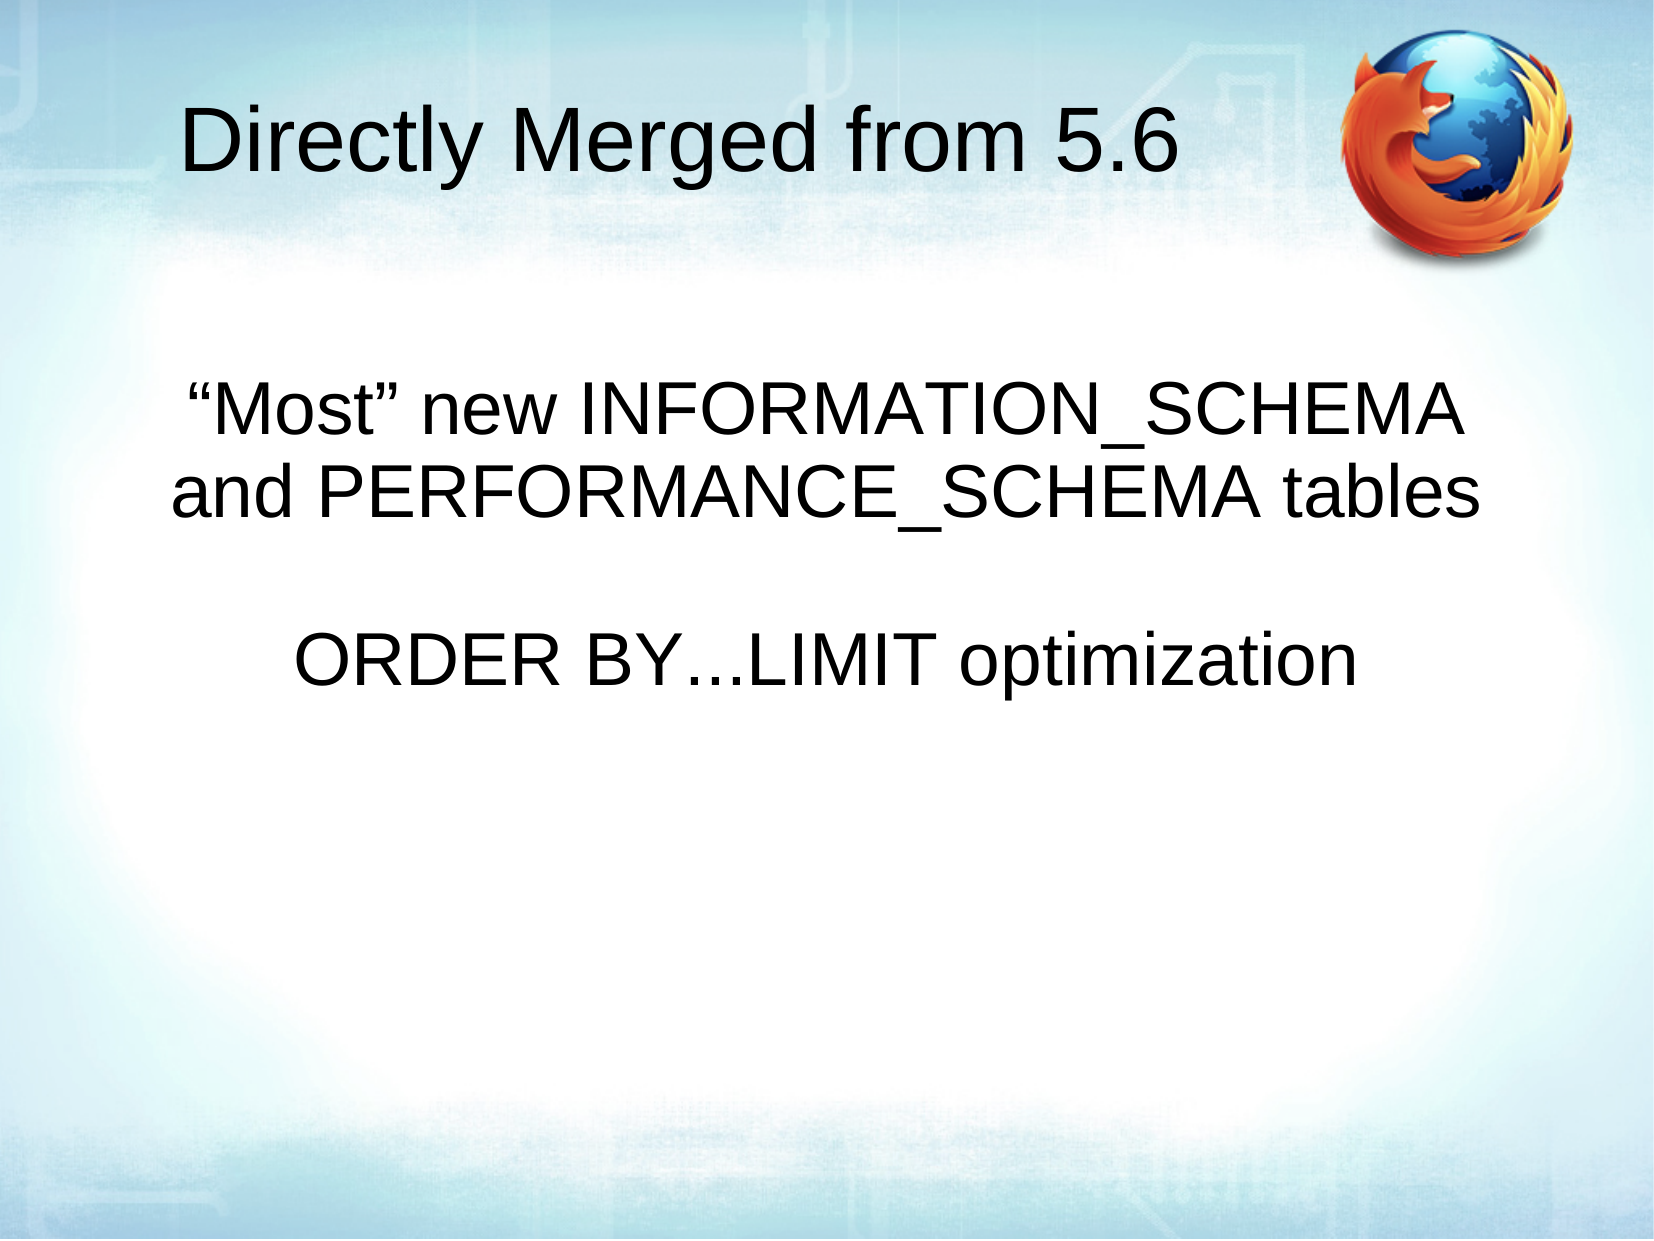

# Directly Merged from 5.6
“Most” new INFORMATION_SCHEMA
and PERFORMANCE_SCHEMA tables
ORDER BY...LIMIT optimization